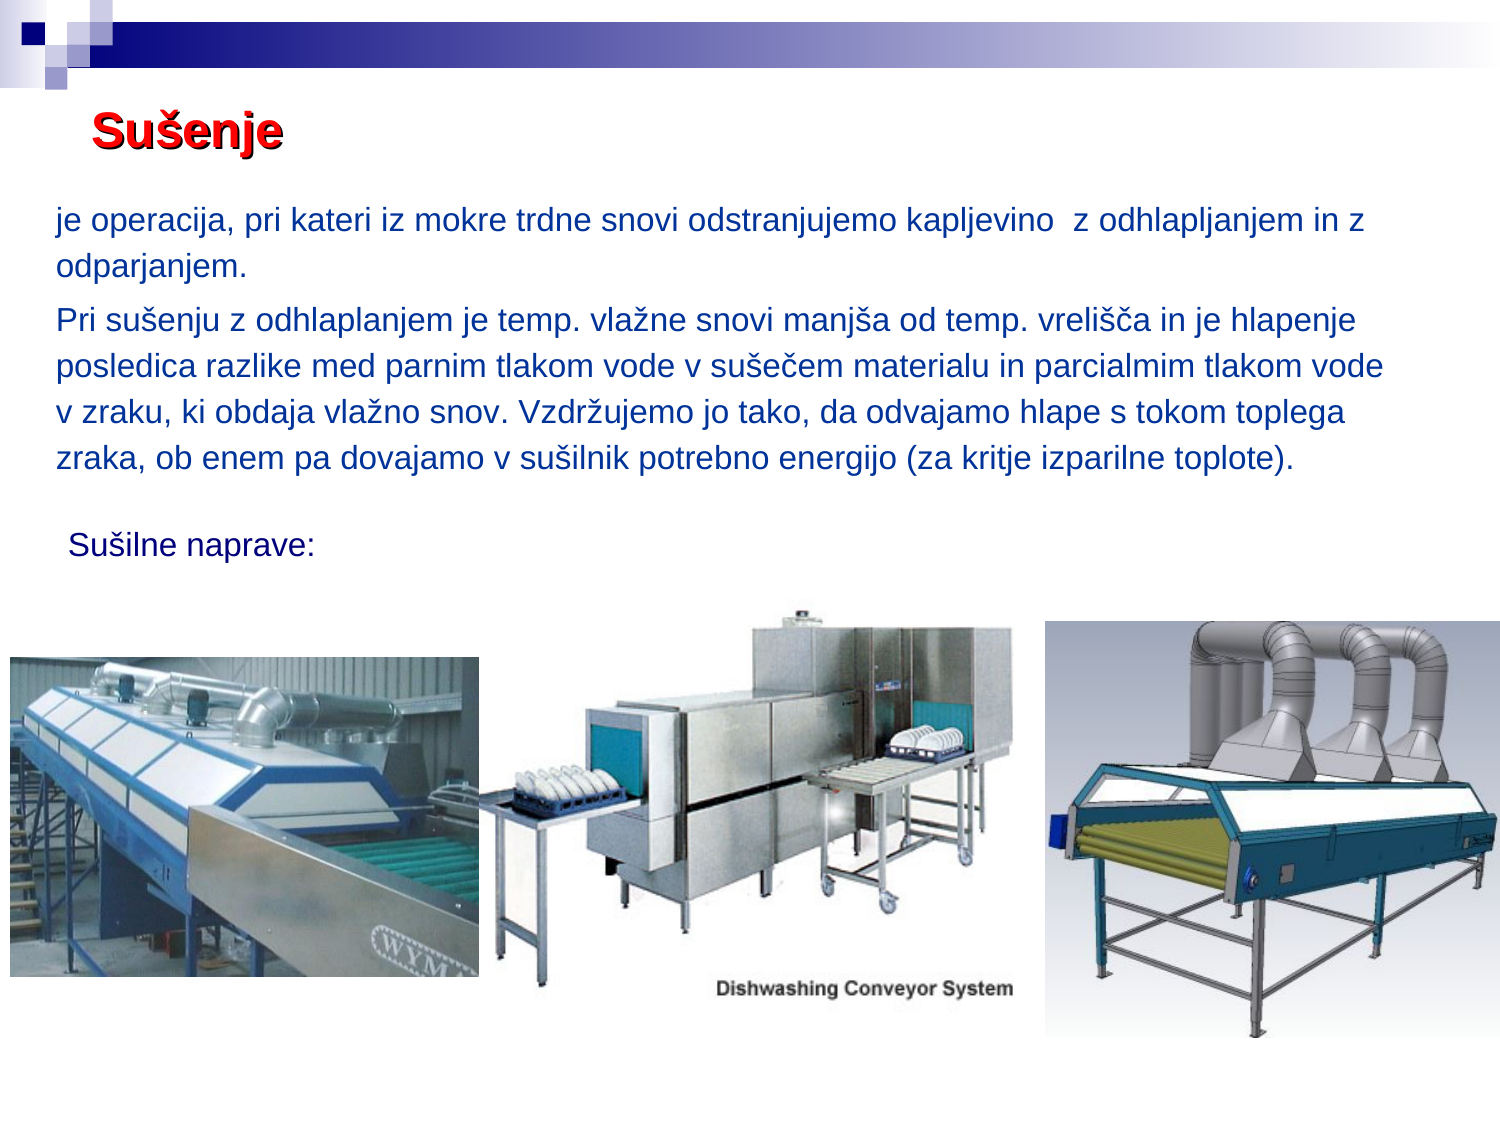

Sušenje
je operacija, pri kateri iz mokre trdne snovi odstranjujemo kapljevino z odhlapljanjem in z odparjanjem.
Pri sušenju z odhlaplanjem je temp. vlažne snovi manjša od temp. vrelišča in je hlapenje posledica razlike med parnim tlakom vode v sušečem materialu in parcialmim tlakom vode v zraku, ki obdaja vlažno snov. Vzdržujemo jo tako, da odvajamo hlape s tokom toplega zraka, ob enem pa dovajamo v sušilnik potrebno energijo (za kritje izparilne toplote).
Sušilne naprave: